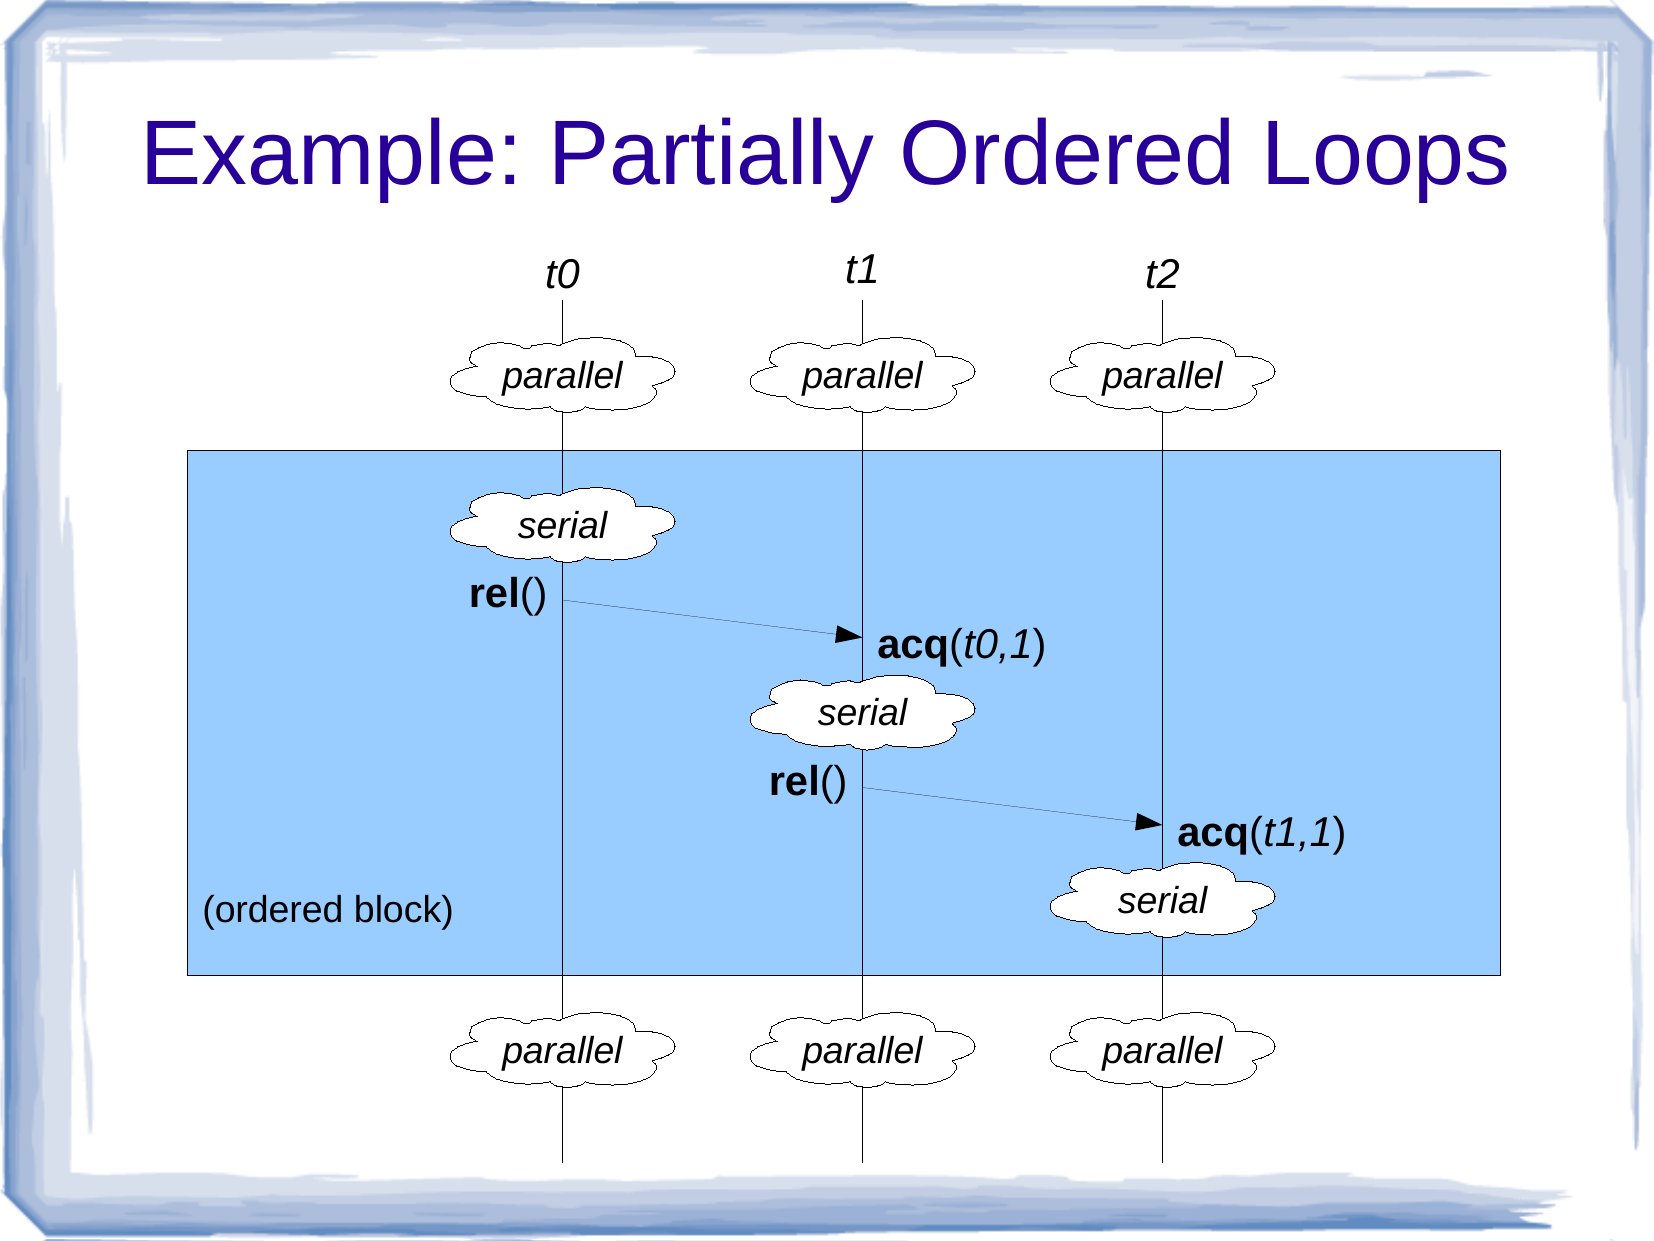

# Example: Partially Ordered Loops
t1
t2
t0
parallel
parallel
parallel
serial
rel()
acq(t0,1)
serial
rel()
acq(t1,1)
serial
(ordered block)
parallel
parallel
parallel